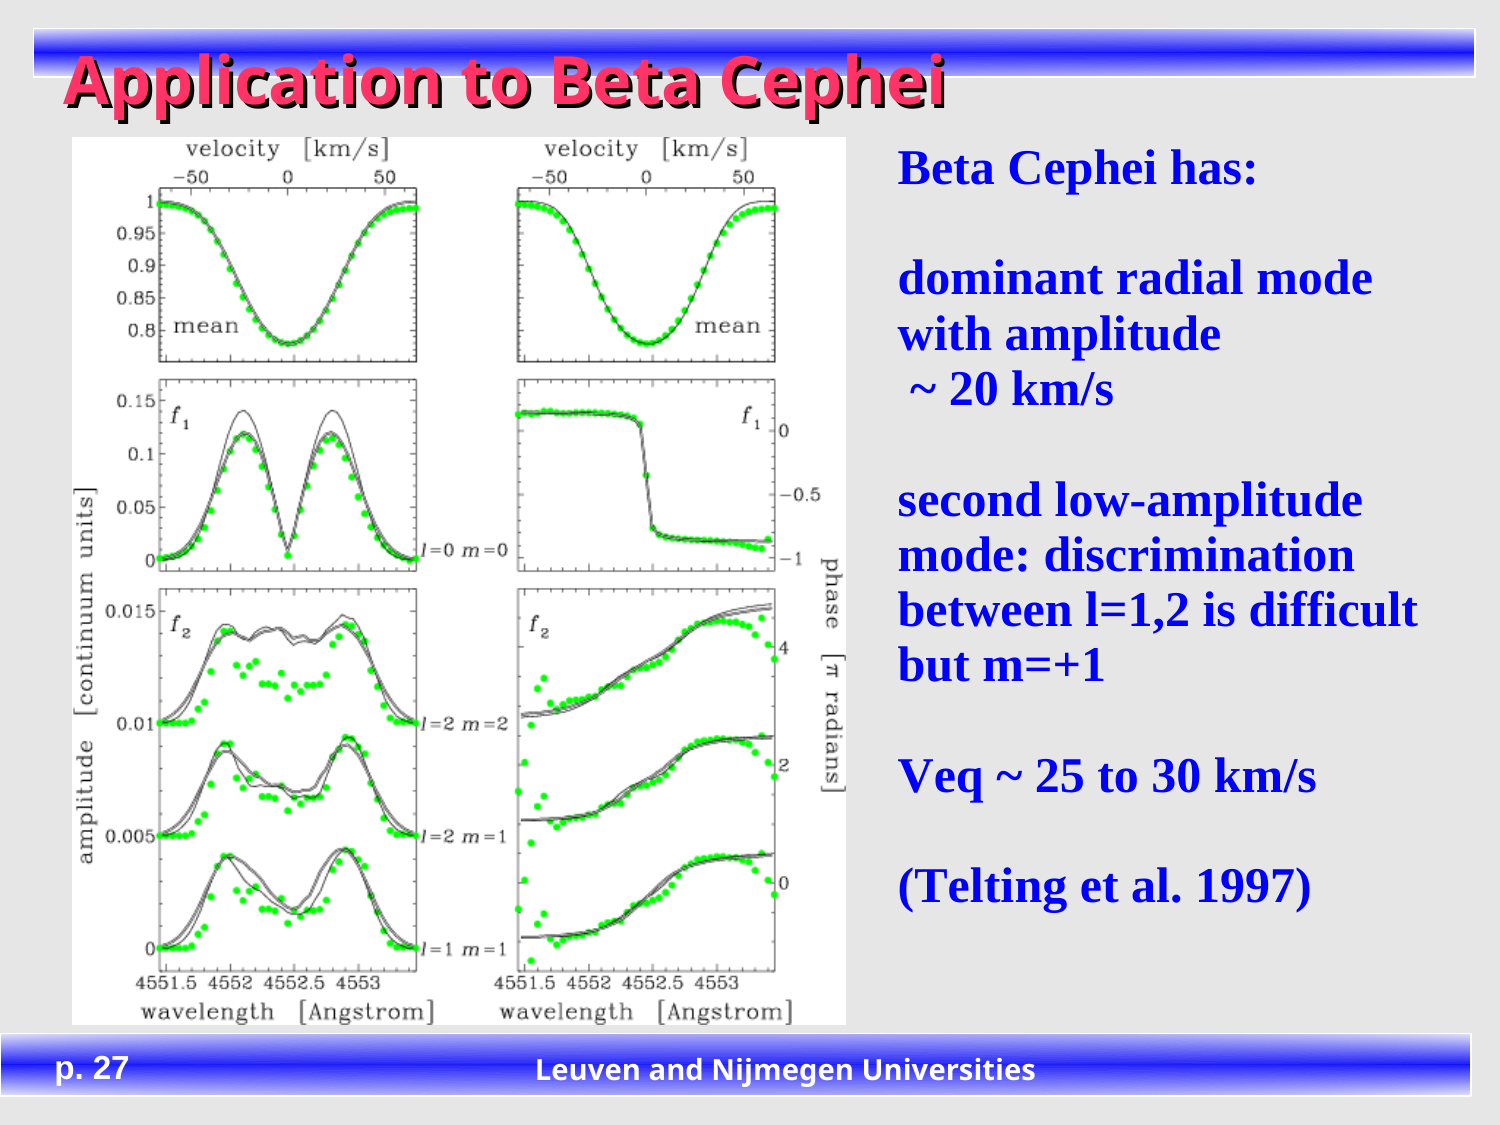

# Application to Beta Cephei
Beta Cephei has:
dominant radial mode
with amplitude
 ~ 20 km/s
second low-amplitude mode: discrimination
between l=1,2 is difficult
but m=+1
Veq ~ 25 to 30 km/s
(Telting et al. 1997)